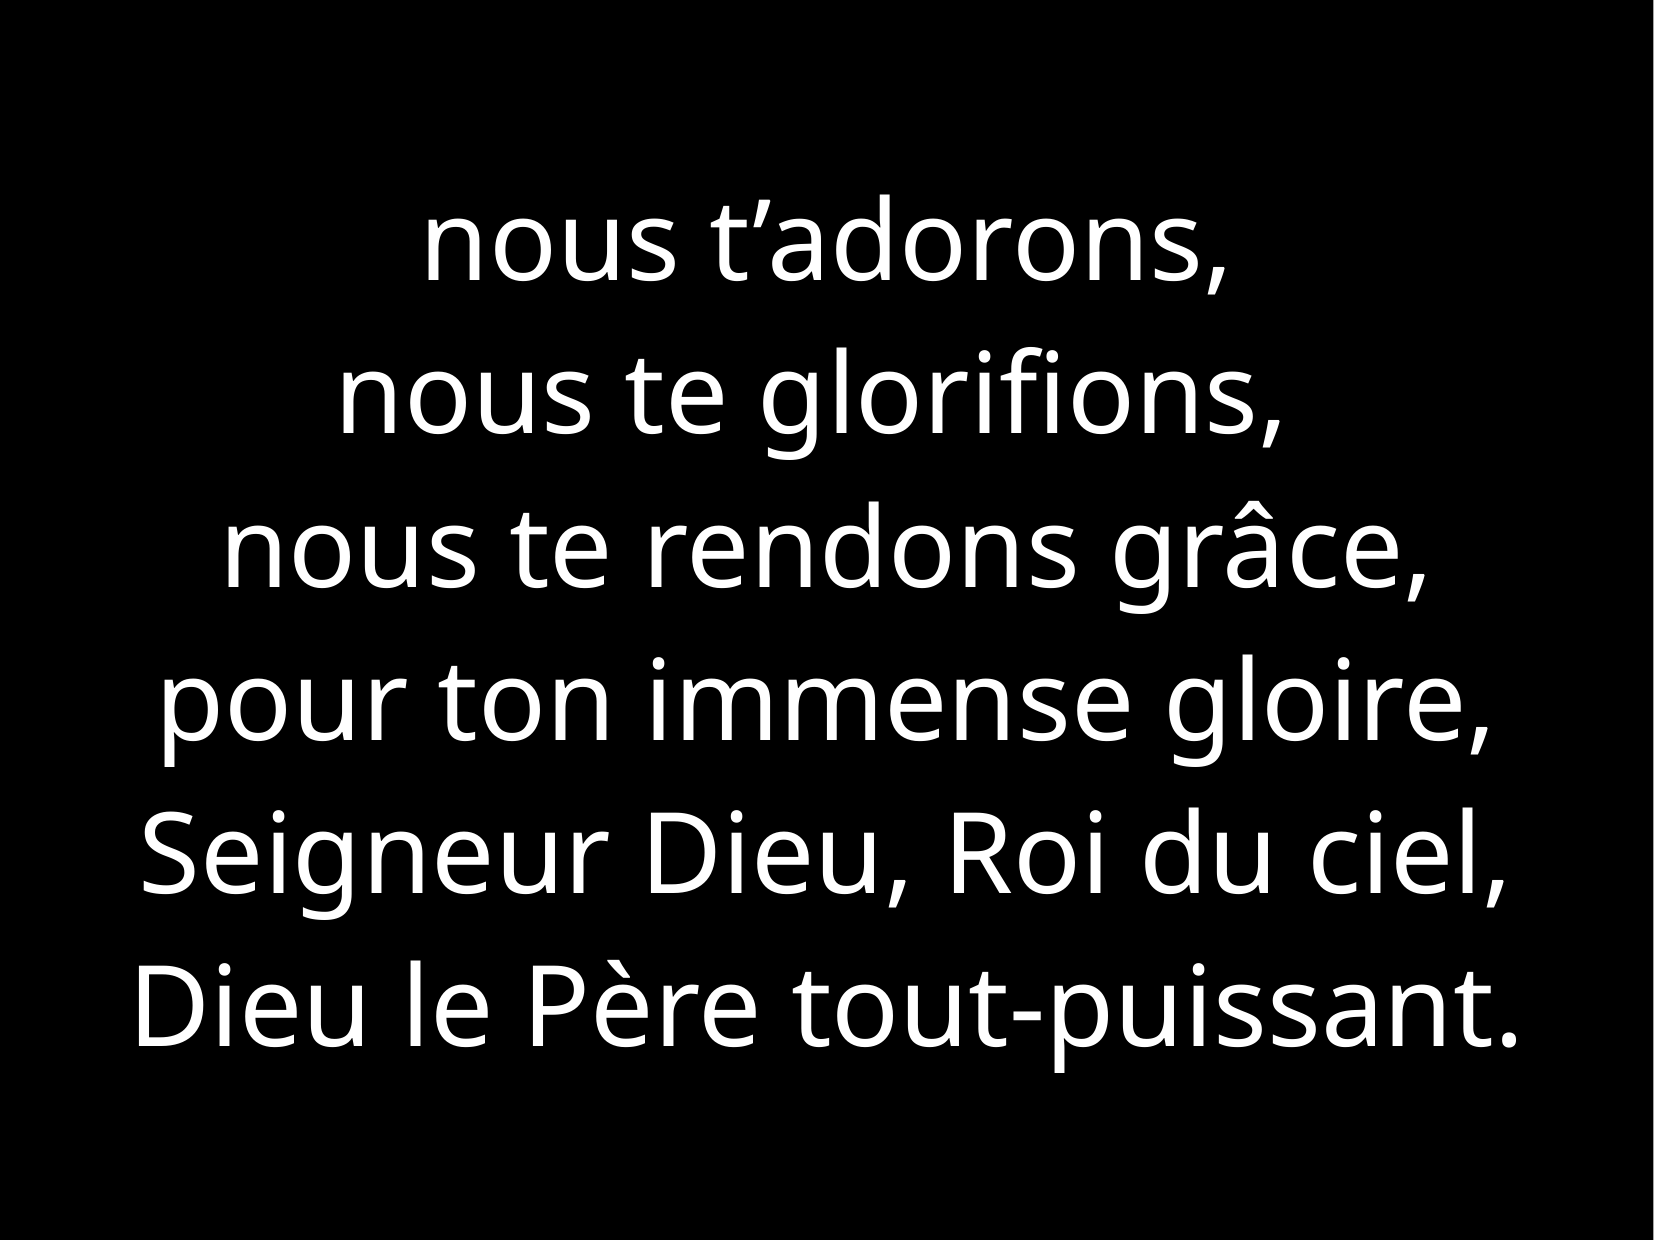

# nous t’adorons,
nous te glorifions,
nous te rendons grâce,
pour ton immense gloire,
Seigneur Dieu, Roi du ciel,
Dieu le Père tout-puissant.